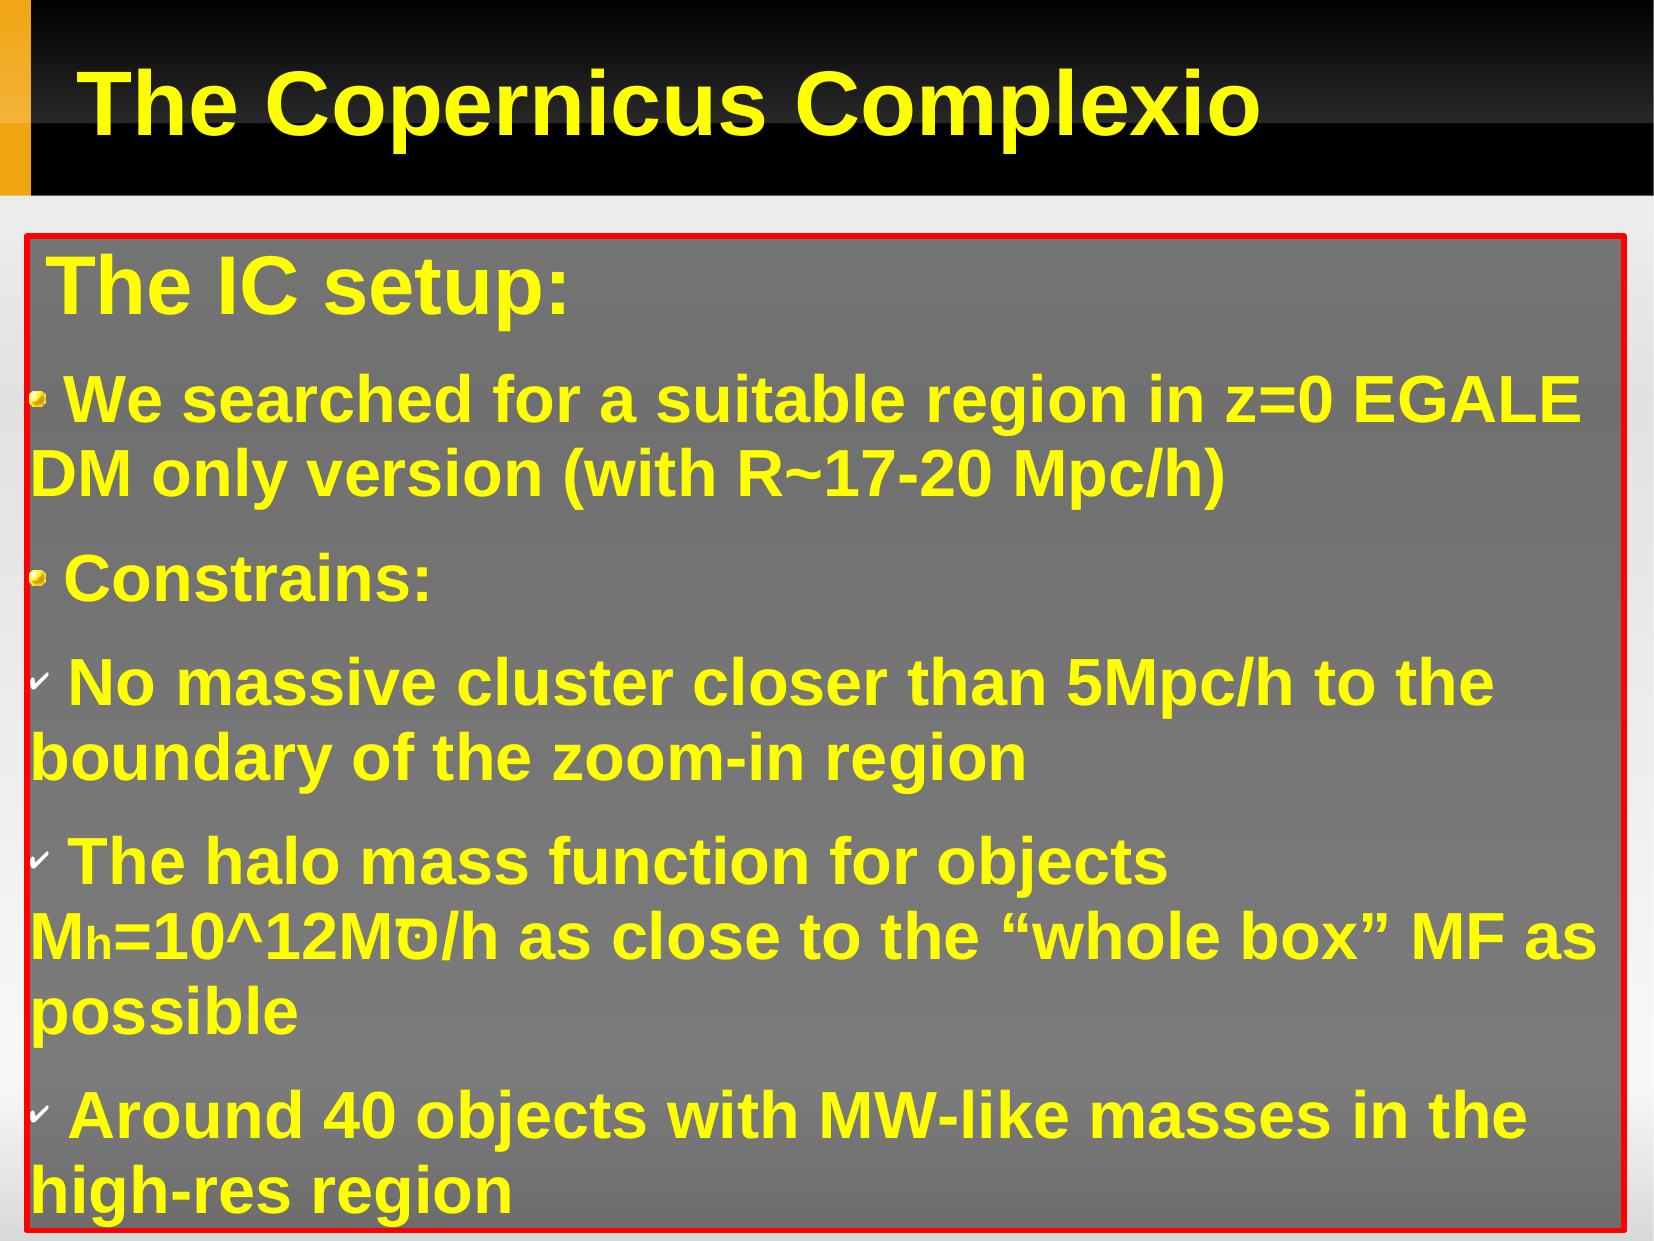

# The Copernicus Complexio
The IC setup:
 We searched for a suitable region in z=0 EGALE DM only version (with R~17-20 Mpc/h)
 Constrains:
 No massive cluster closer than 5Mpc/h to the boundary of the zoom-in region
 The halo mass function for objects Mh=10^12Mסּ/h as close to the “whole box” MF as possible
 Around 40 objects with MW-like masses in the high-res region